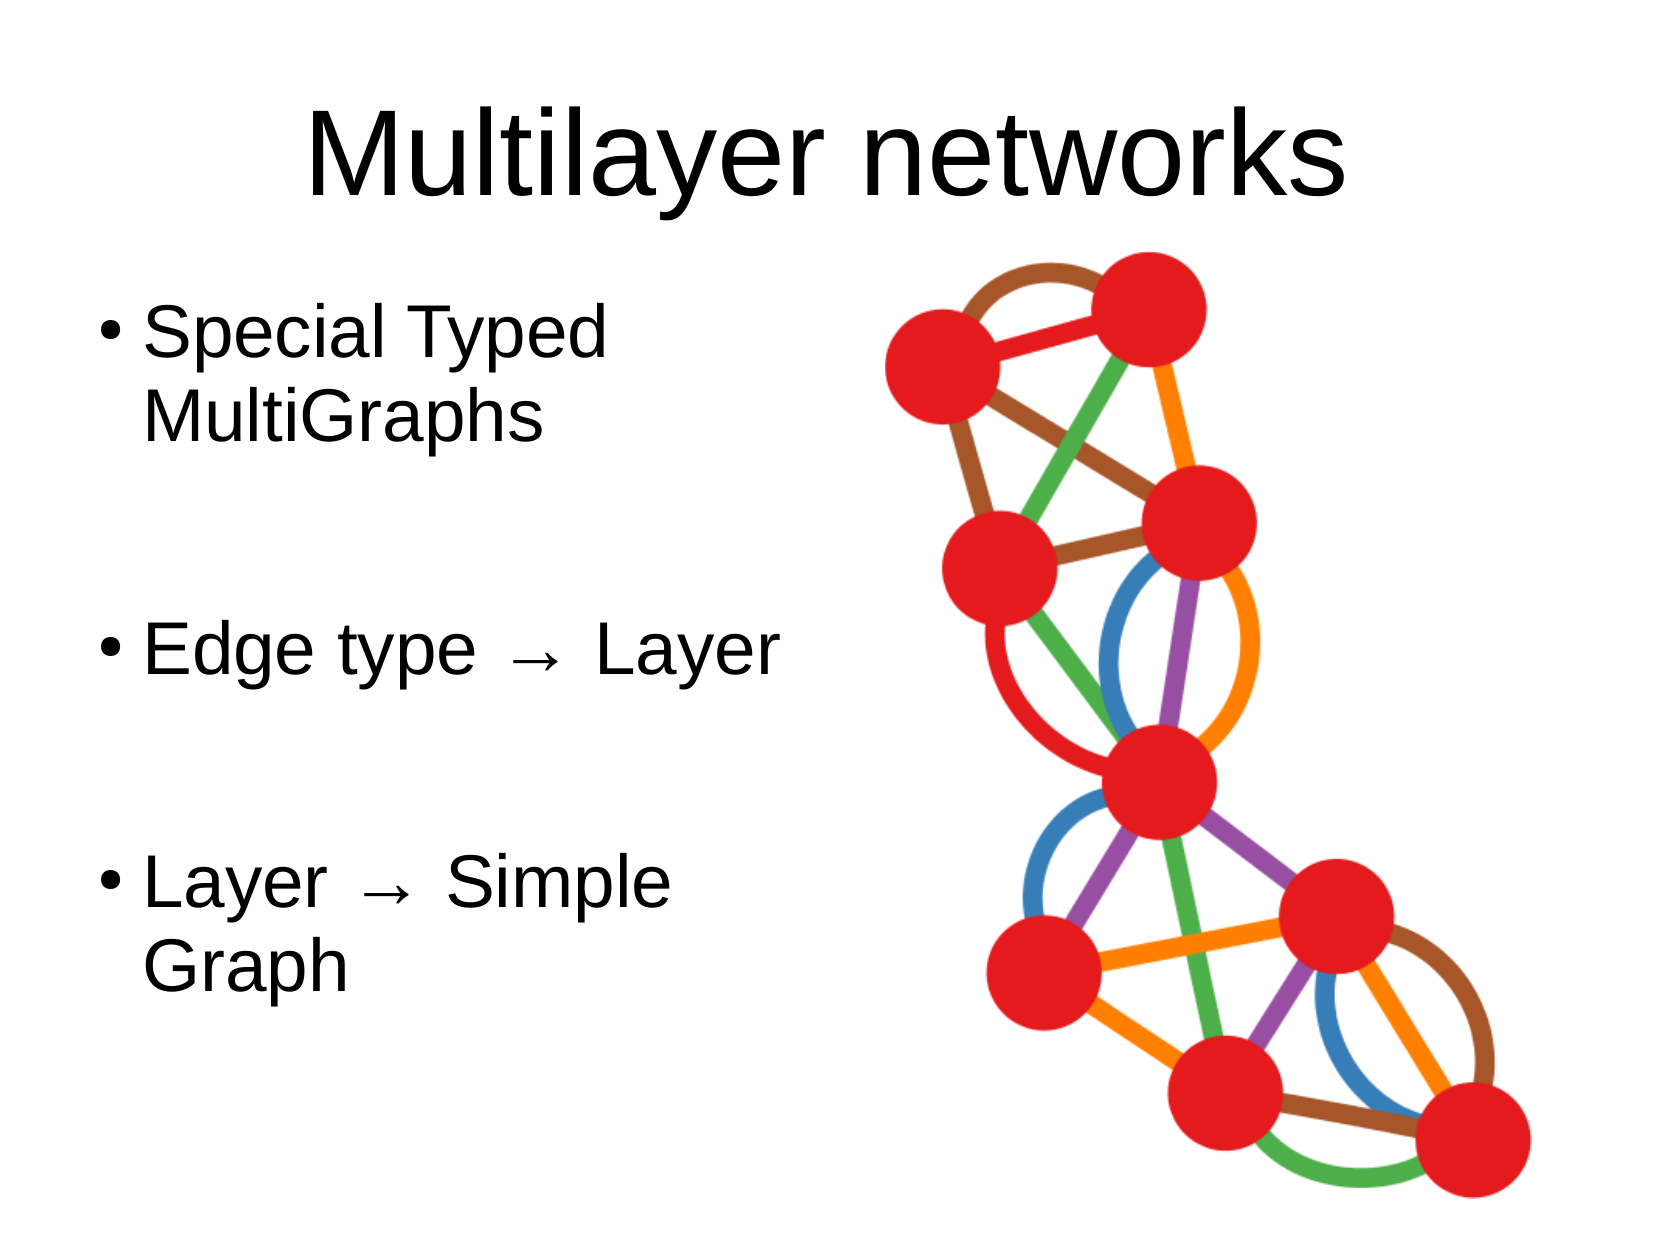

# Multilayer networks
Special Typed MultiGraphs
Edge type → Layer
Layer → Simple Graph